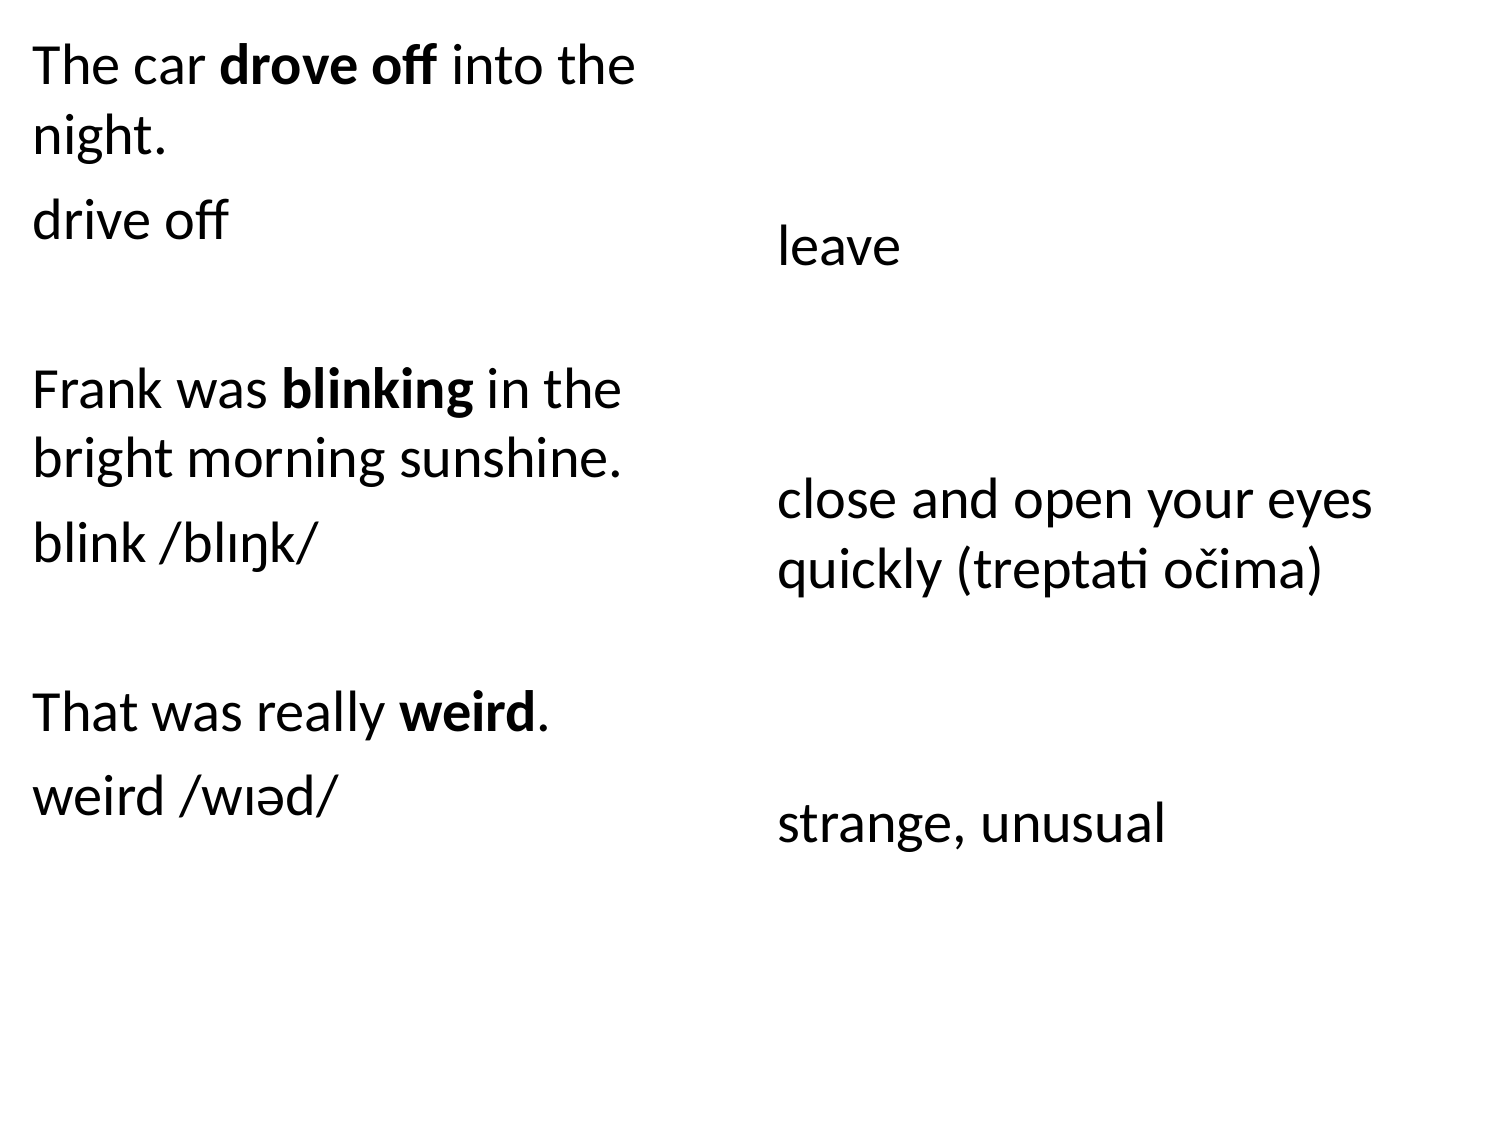

# The car drove off into the night.
drive off
Frank was blinking in the bright morning sunshine.
blink /blɪŋk/
That was really weird.
weird /wɪəd/
leave
close and open your eyes quickly (treptati očima)
strange, unusual